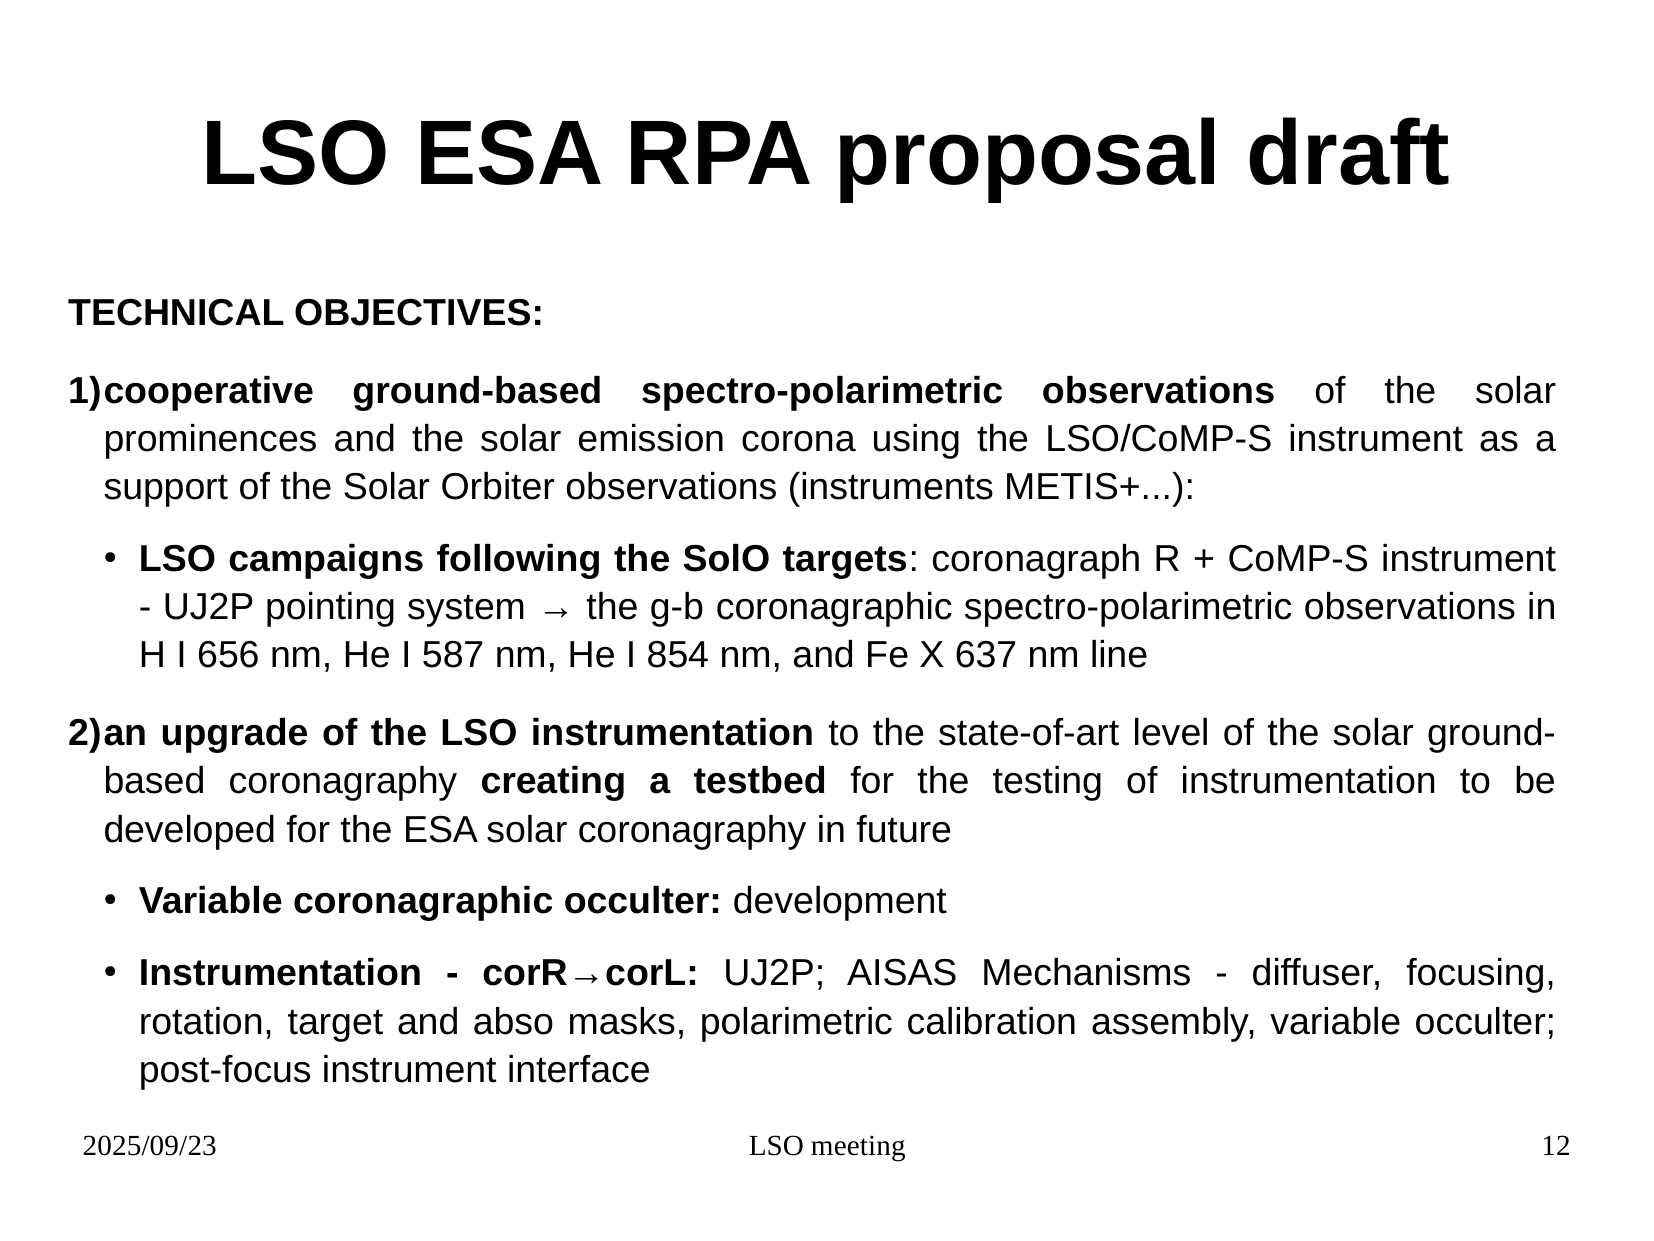

# LSO ESA RPA proposal draft
TECHNICAL OBJECTIVES:
cooperative ground-based spectro-polarimetric observations of the solar prominences and the solar emission corona using the LSO/CoMP-S instrument as a support of the Solar Orbiter observations (instruments METIS+...):
LSO campaigns following the SolO targets: coronagraph R + CoMP-S instrument - UJ2P pointing system → the g-b coronagraphic spectro-polarimetric observations in H I 656 nm, He I 587 nm, He I 854 nm, and Fe X 637 nm line
an upgrade of the LSO instrumentation to the state-of-art level of the solar ground-based coronagraphy creating a testbed for the testing of instrumentation to be developed for the ESA solar coronagraphy in future
Variable coronagraphic occulter: development
Instrumentation - corR→corL: UJ2P; AISAS Mechanisms - diffuser, focusing, rotation, target and abso masks, polarimetric calibration assembly, variable occulter; post-focus instrument interface
2025/09/23
LSO meeting
12